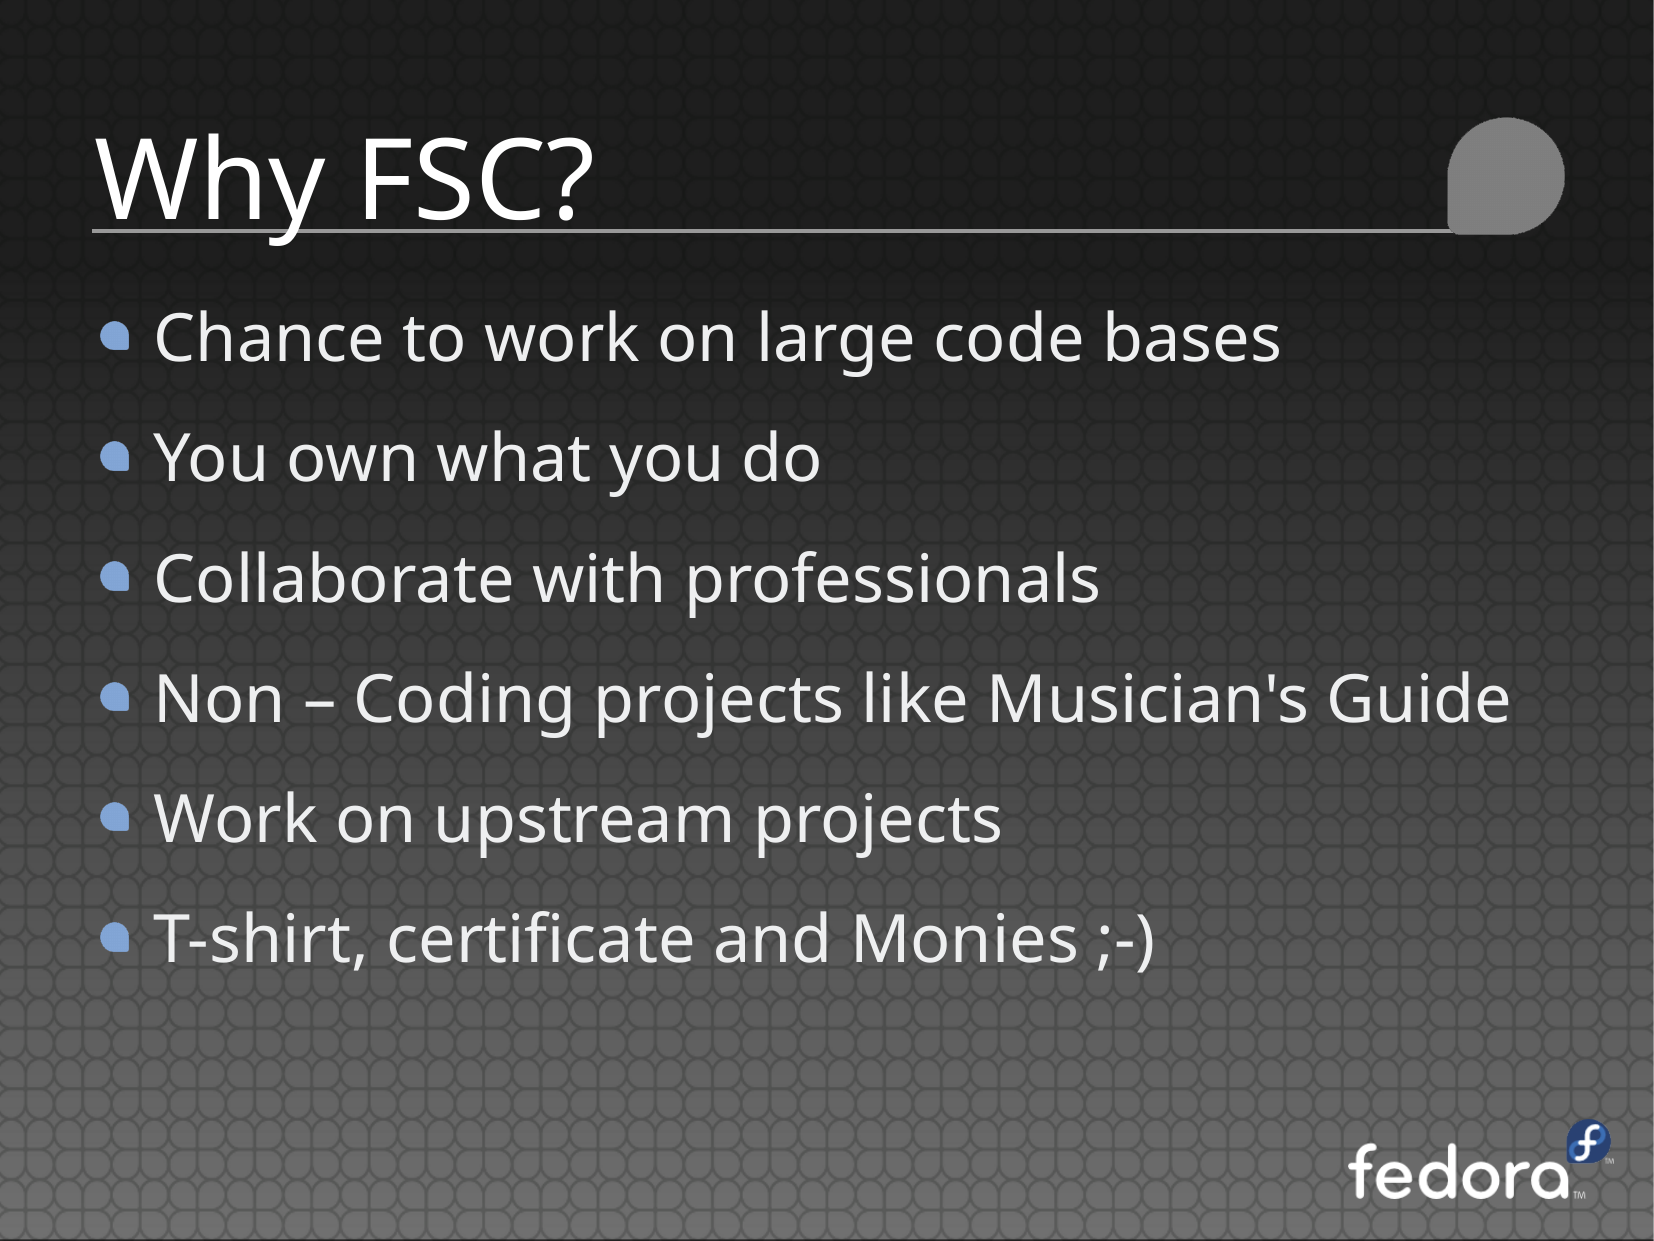

Why FSC?
# Chance to work on large code bases
You own what you do
Collaborate with professionals
Non – Coding projects like Musician's Guide
Work on upstream projects
T-shirt, certificate and Monies ;-)